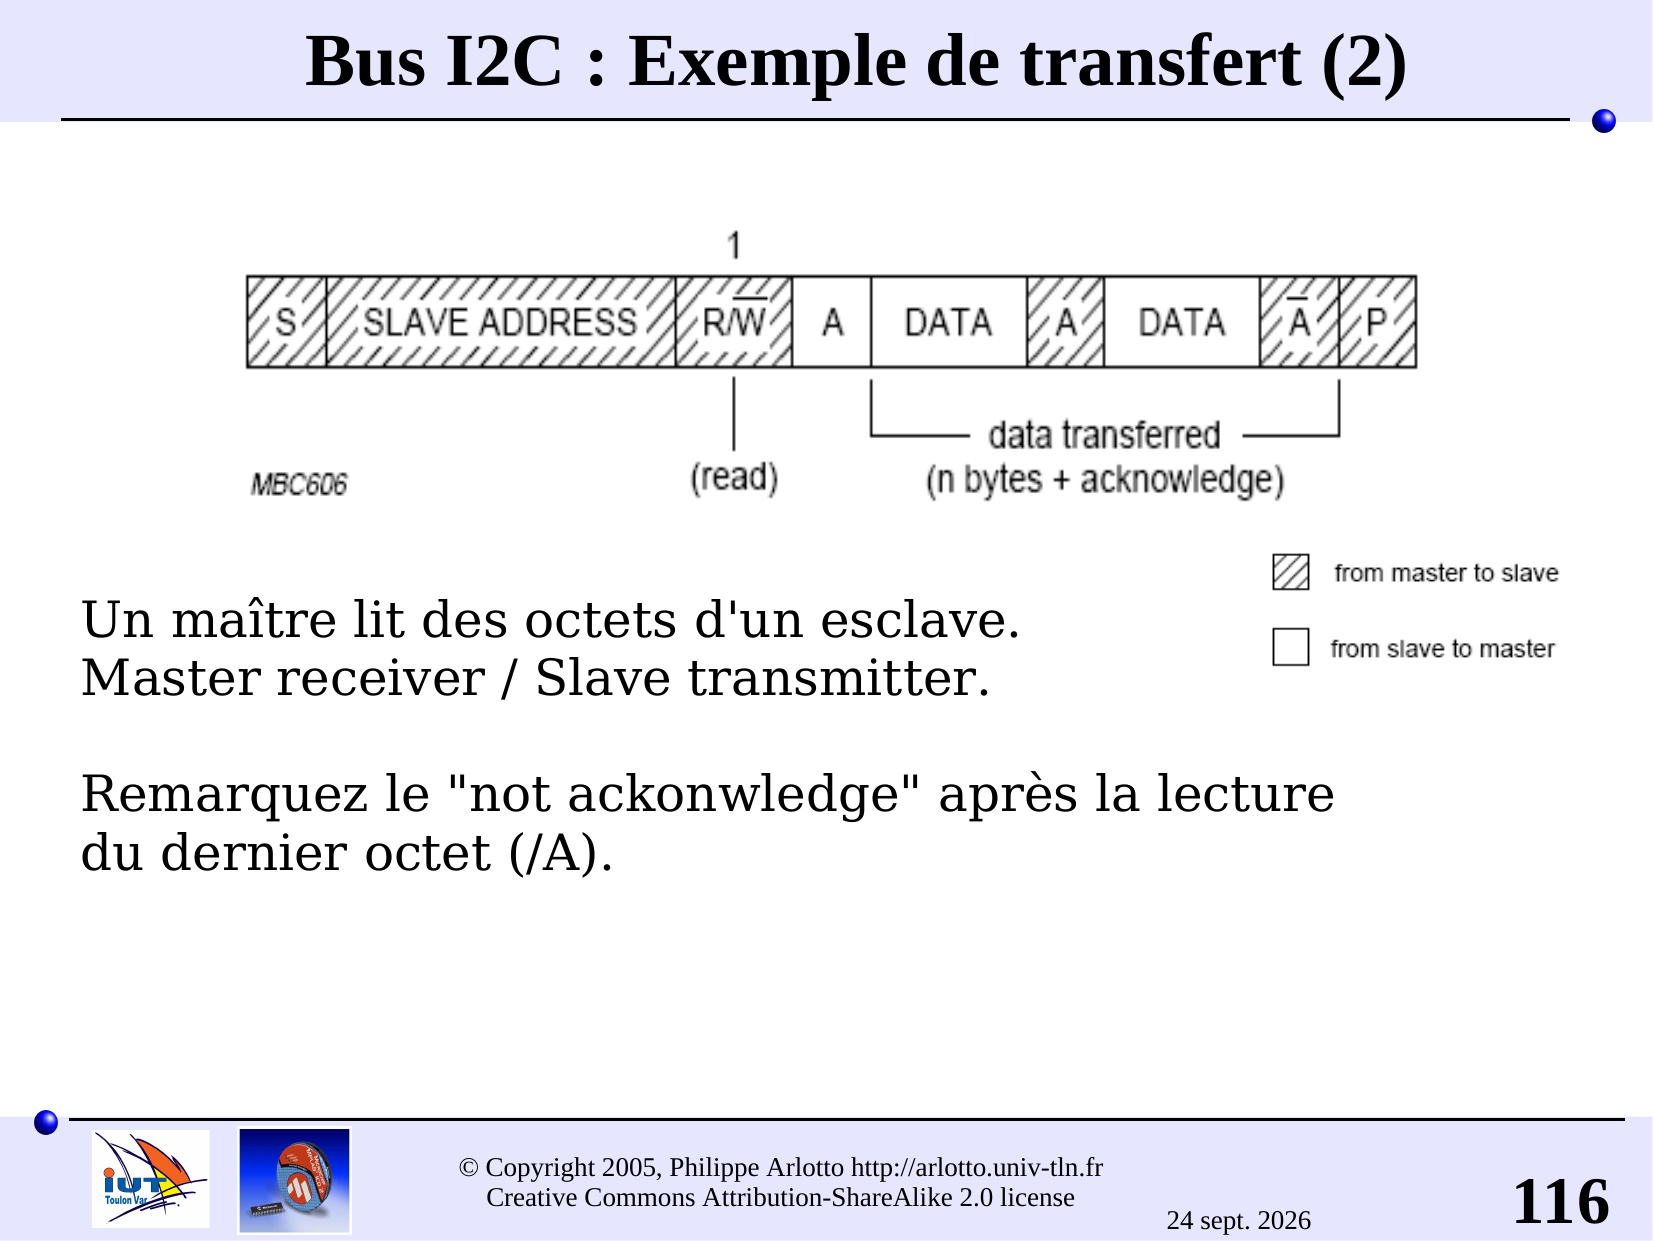

# Bus I2C : Exemple de transfert (2)
Un maître lit des octets d'un esclave.
Master receiver / Slave transmitter.
Remarquez le "not ackonwledge" après la lecture
du dernier octet (/A).